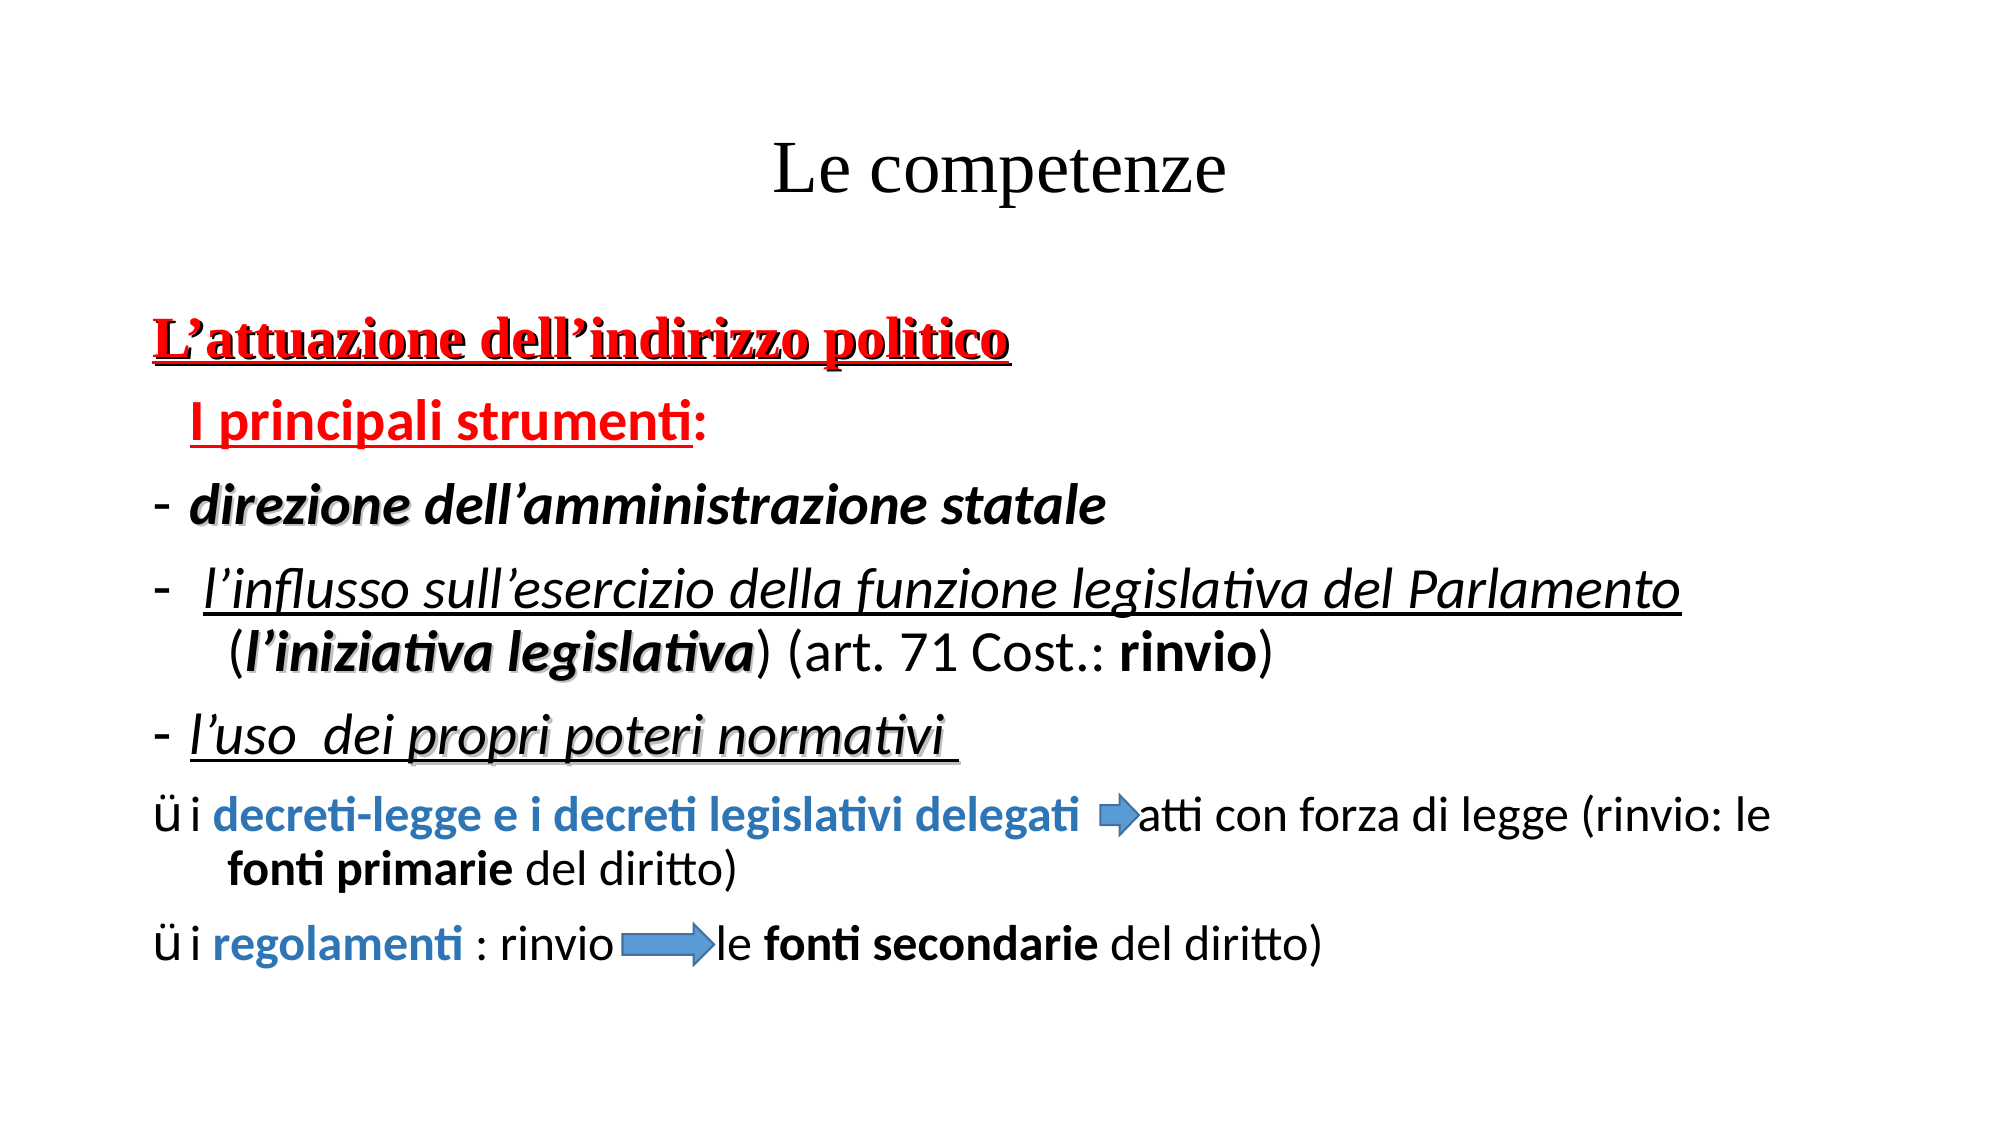

# Le competenze
L’attuazione dell’indirizzo politico
I principali strumenti:
direzione dell’amministrazione statale
 l’influsso sull’esercizio della funzione legislativa del Parlamento (l’iniziativa legislativa) (art. 71 Cost.: rinvio)
l’uso dei propri poteri normativi
i decreti-legge e i decreti legislativi delegati atti con forza di legge (rinvio: le fonti primarie del diritto)
i regolamenti : rinvio le fonti secondarie del diritto)